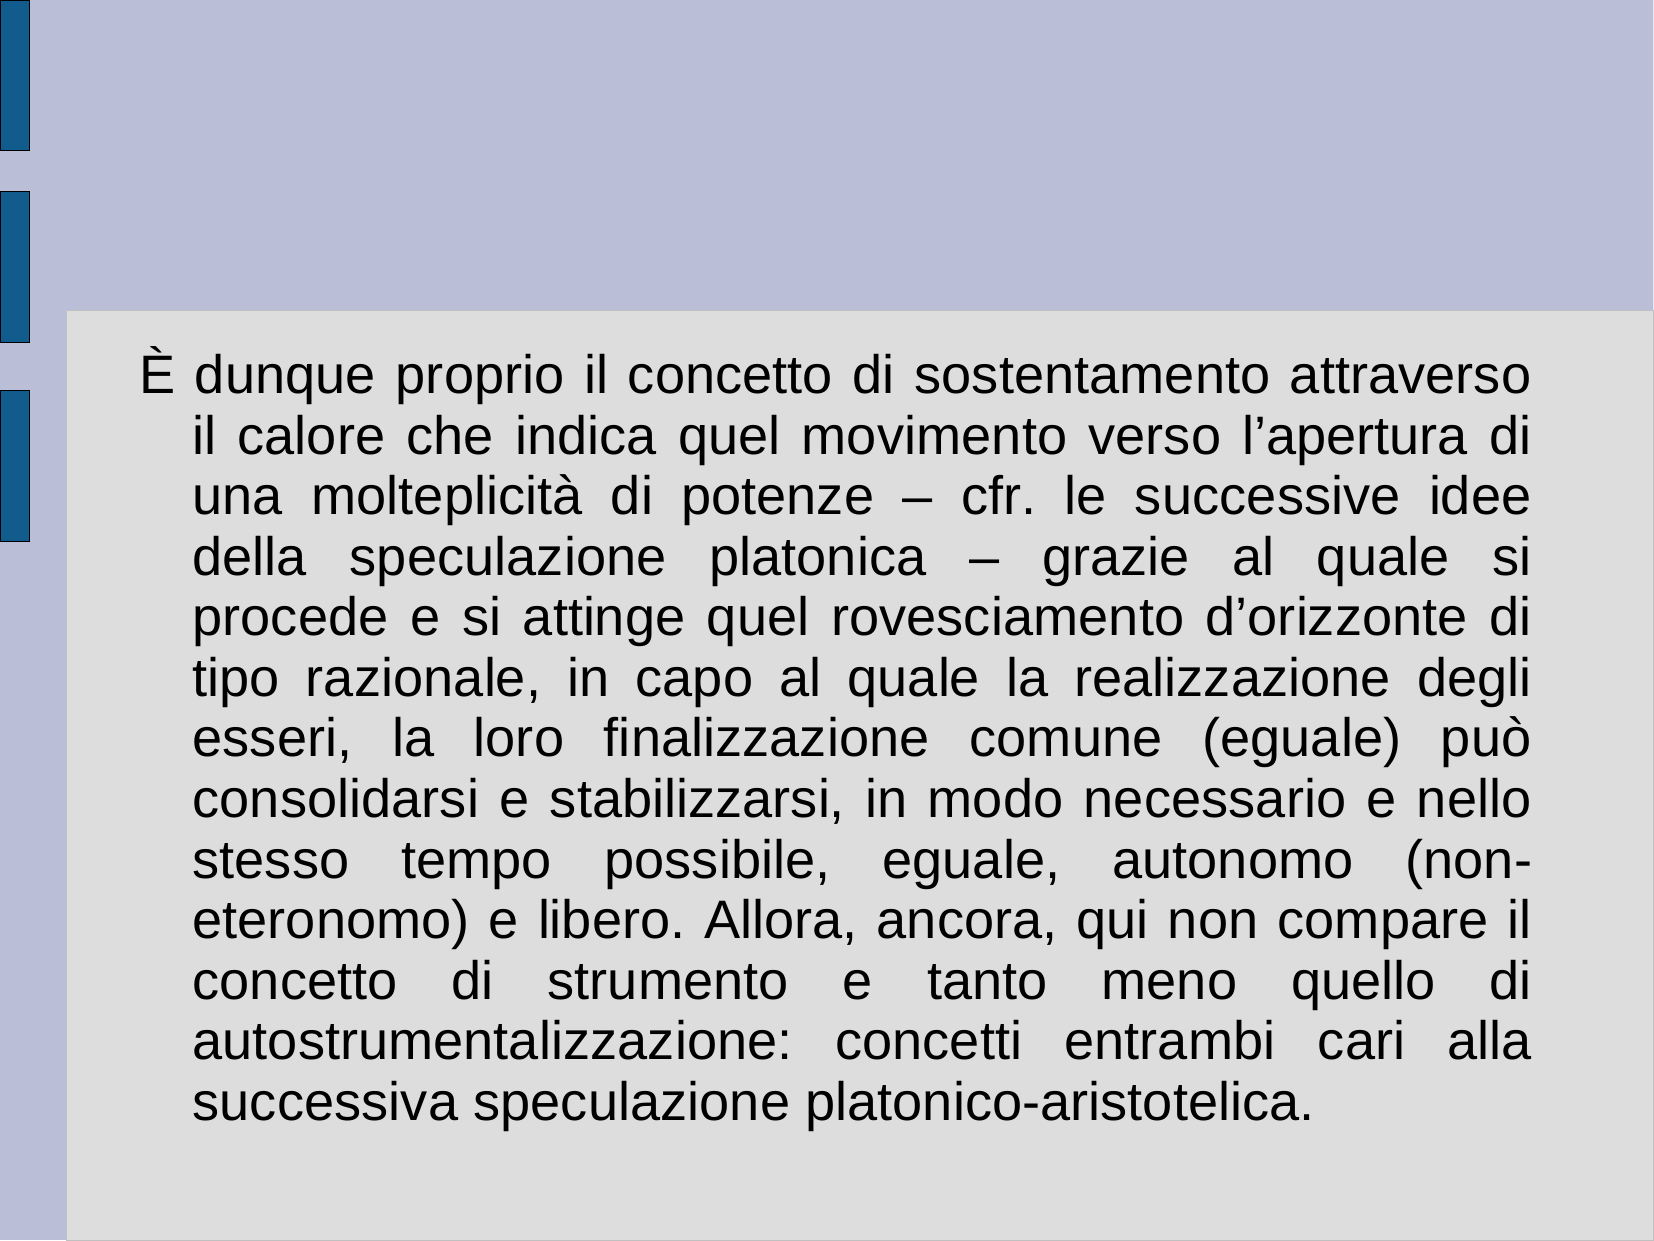

#
È dunque proprio il concetto di sostentamento attraverso il calore che indica quel movimento verso l’apertura di una molteplicità di potenze – cfr. le successive idee della speculazione platonica – grazie al quale si procede e si attinge quel rovesciamento d’orizzonte di tipo razionale, in capo al quale la realizzazione degli esseri, la loro finalizzazione comune (eguale) può consolidarsi e stabilizzarsi, in modo necessario e nello stesso tempo possibile, eguale, autonomo (non-eteronomo) e libero. Allora, ancora, qui non compare il concetto di strumento e tanto meno quello di autostrumentalizzazione: concetti entrambi cari alla successiva speculazione platonico-aristotelica.